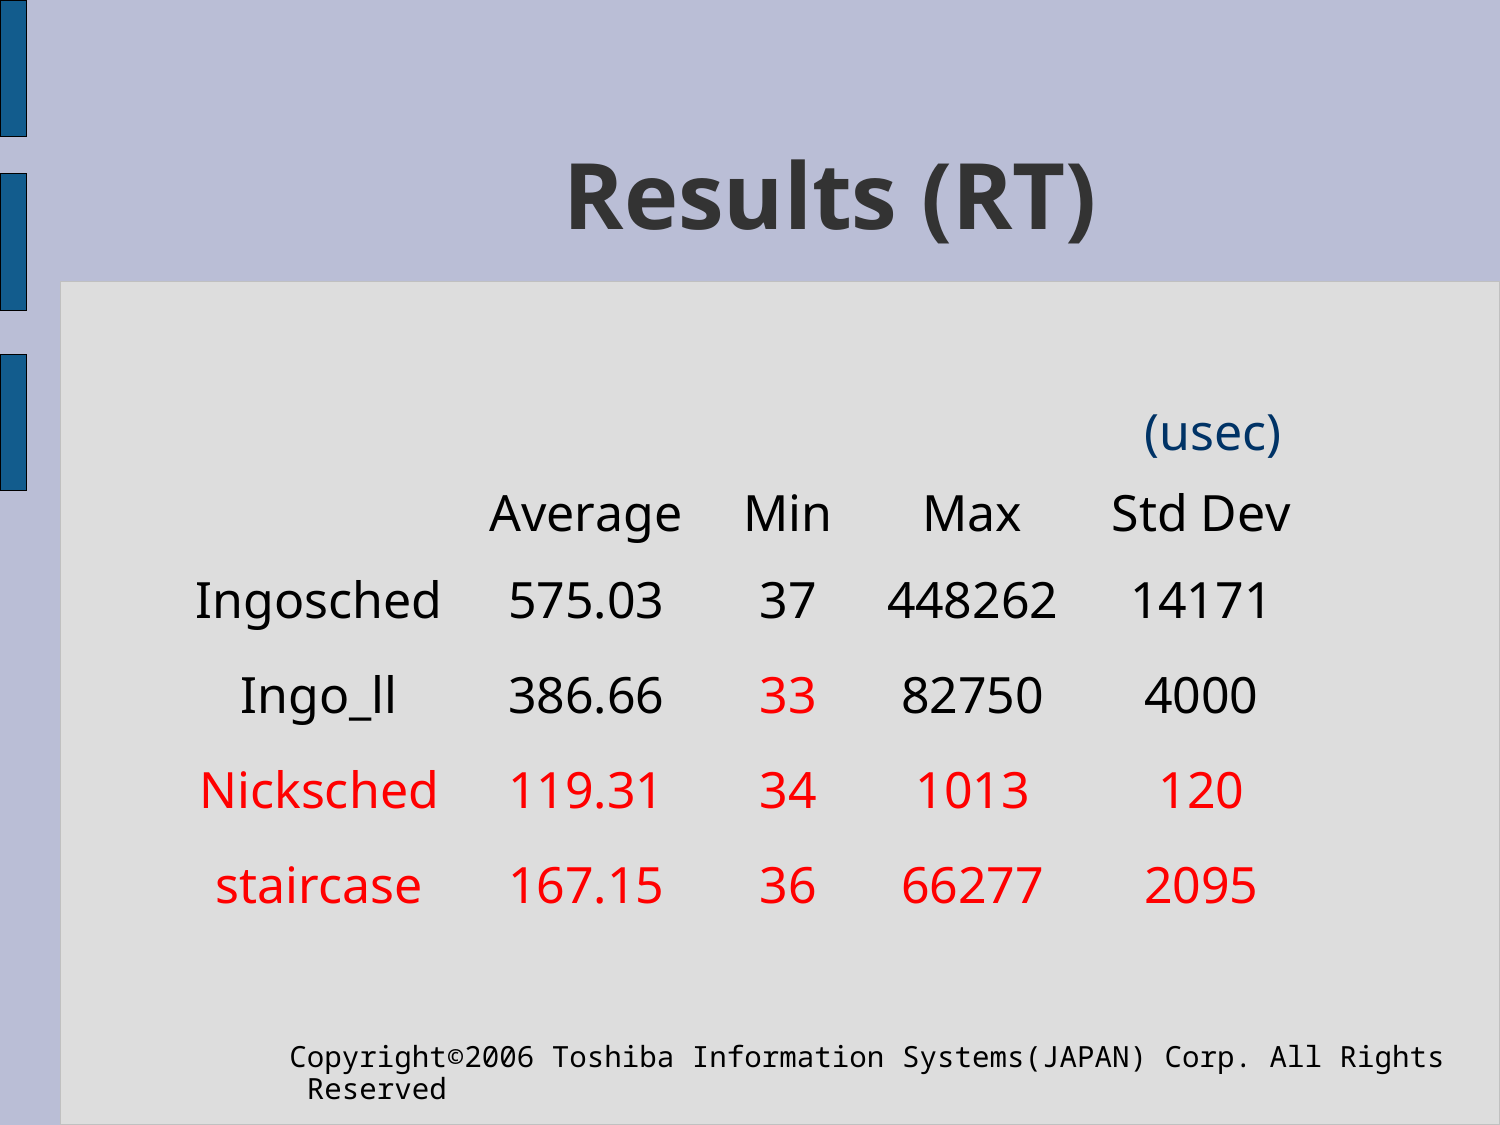

# Results (RT)
 (usec)
Average
Min
Max
Std Dev
Ingosched
575.03
37
448262
14171
Ingo_ll
386.66
33
82750
4000
Nicksched
119.31
34
1013
120
staircase
167.15
36
66277
2095
Copyright©2006 Toshiba Information Systems(JAPAN) Corp. All Rights Reserved